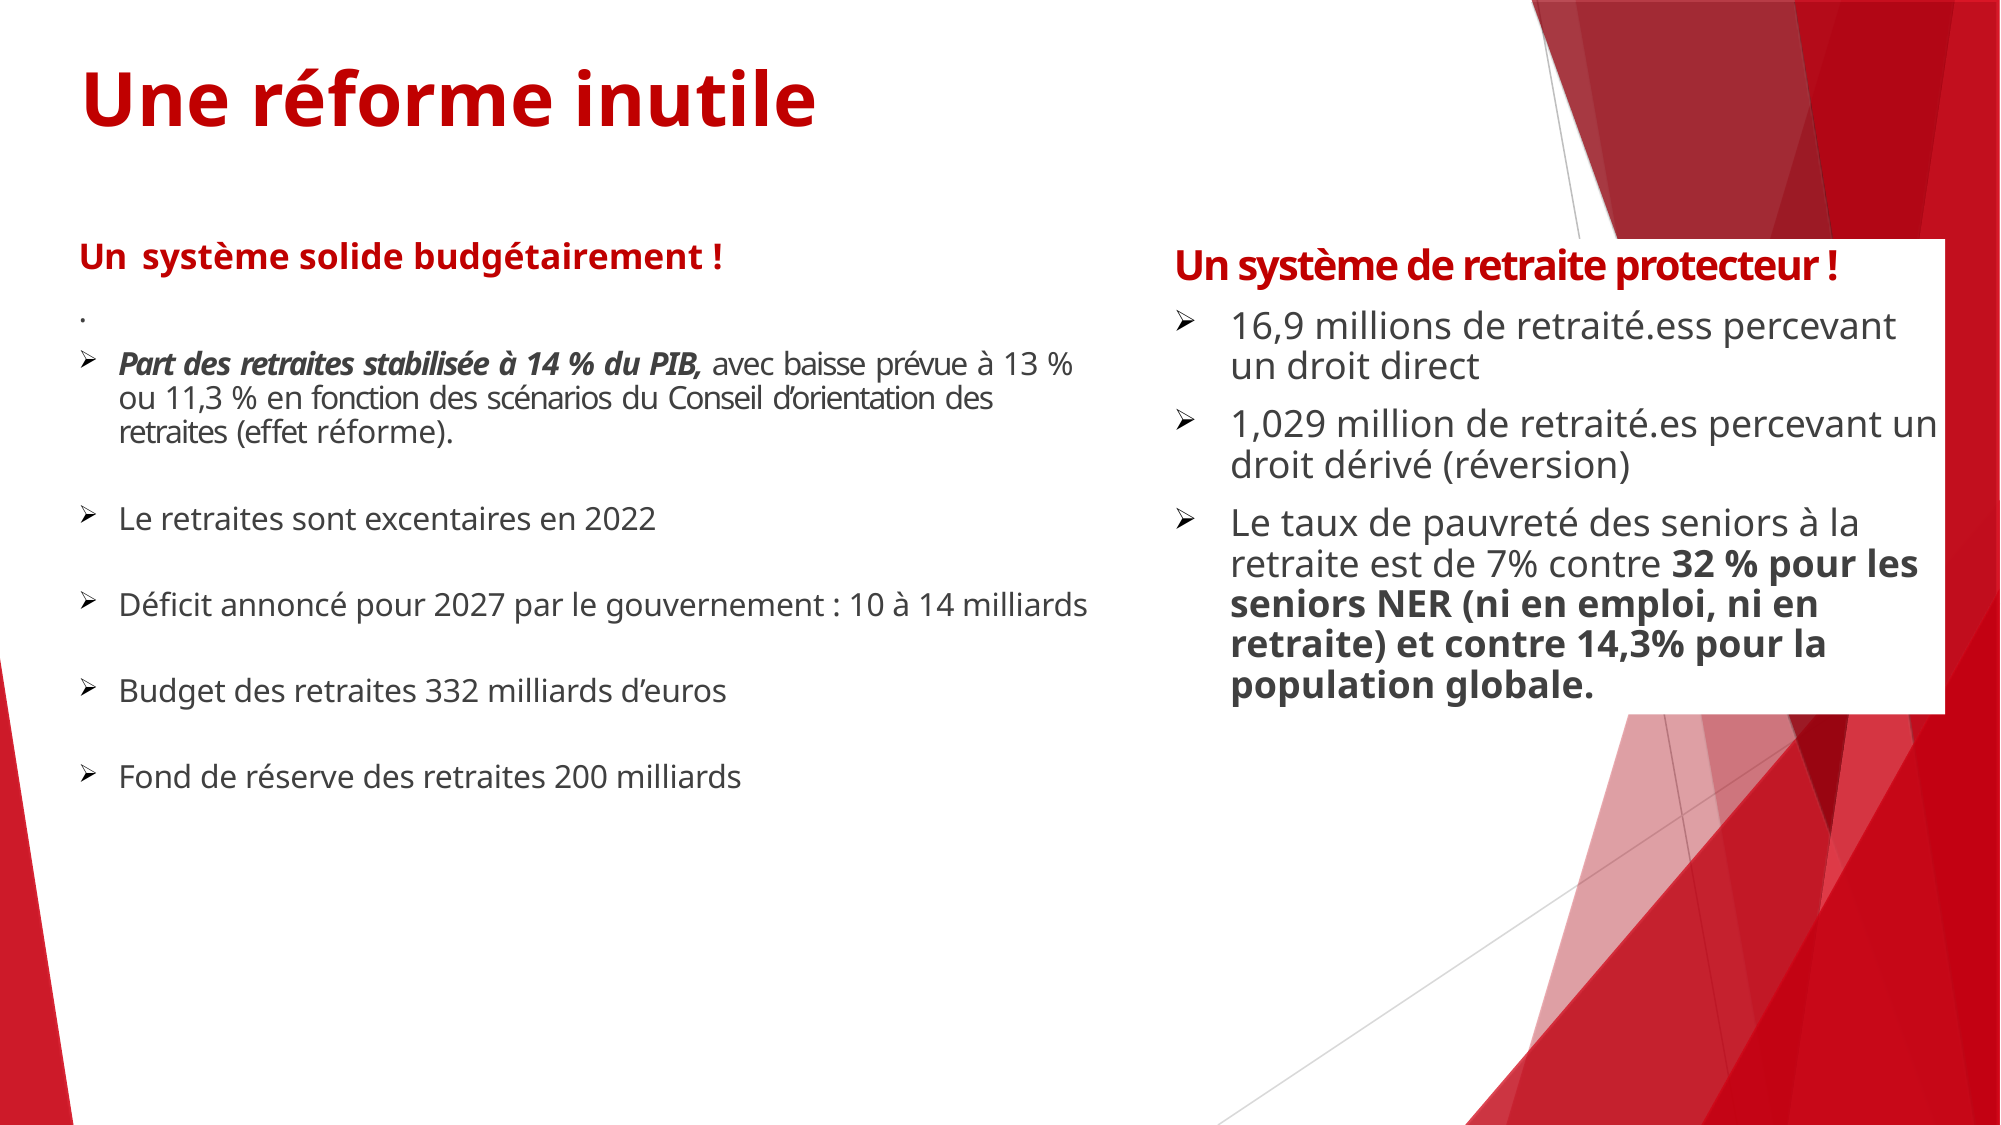

# Une réforme inutile
Un système solide budgétairement !
.
Part des retraites stabilisée à 14 % du PIB, avec baisse prévue à 13 % ou 11,3 % en fonction des scénarios du Conseil d’orientation des retraites (effet réforme).
Le retraites sont excentaires en 2022
Déficit annoncé pour 2027 par le gouvernement : 10 à 14 milliards
Budget des retraites 332 milliards d’euros
Fond de réserve des retraites 200 milliards
Un système de retraite protecteur !
16,9 millions de retraité.ess percevant un droit direct
1,029 million de retraité.es percevant un droit dérivé (réversion)
Le taux de pauvreté des seniors à la retraite est de 7% contre 32 % pour les seniors NER (ni en emploi, ni en retraite) et contre 14,3% pour la population globale.